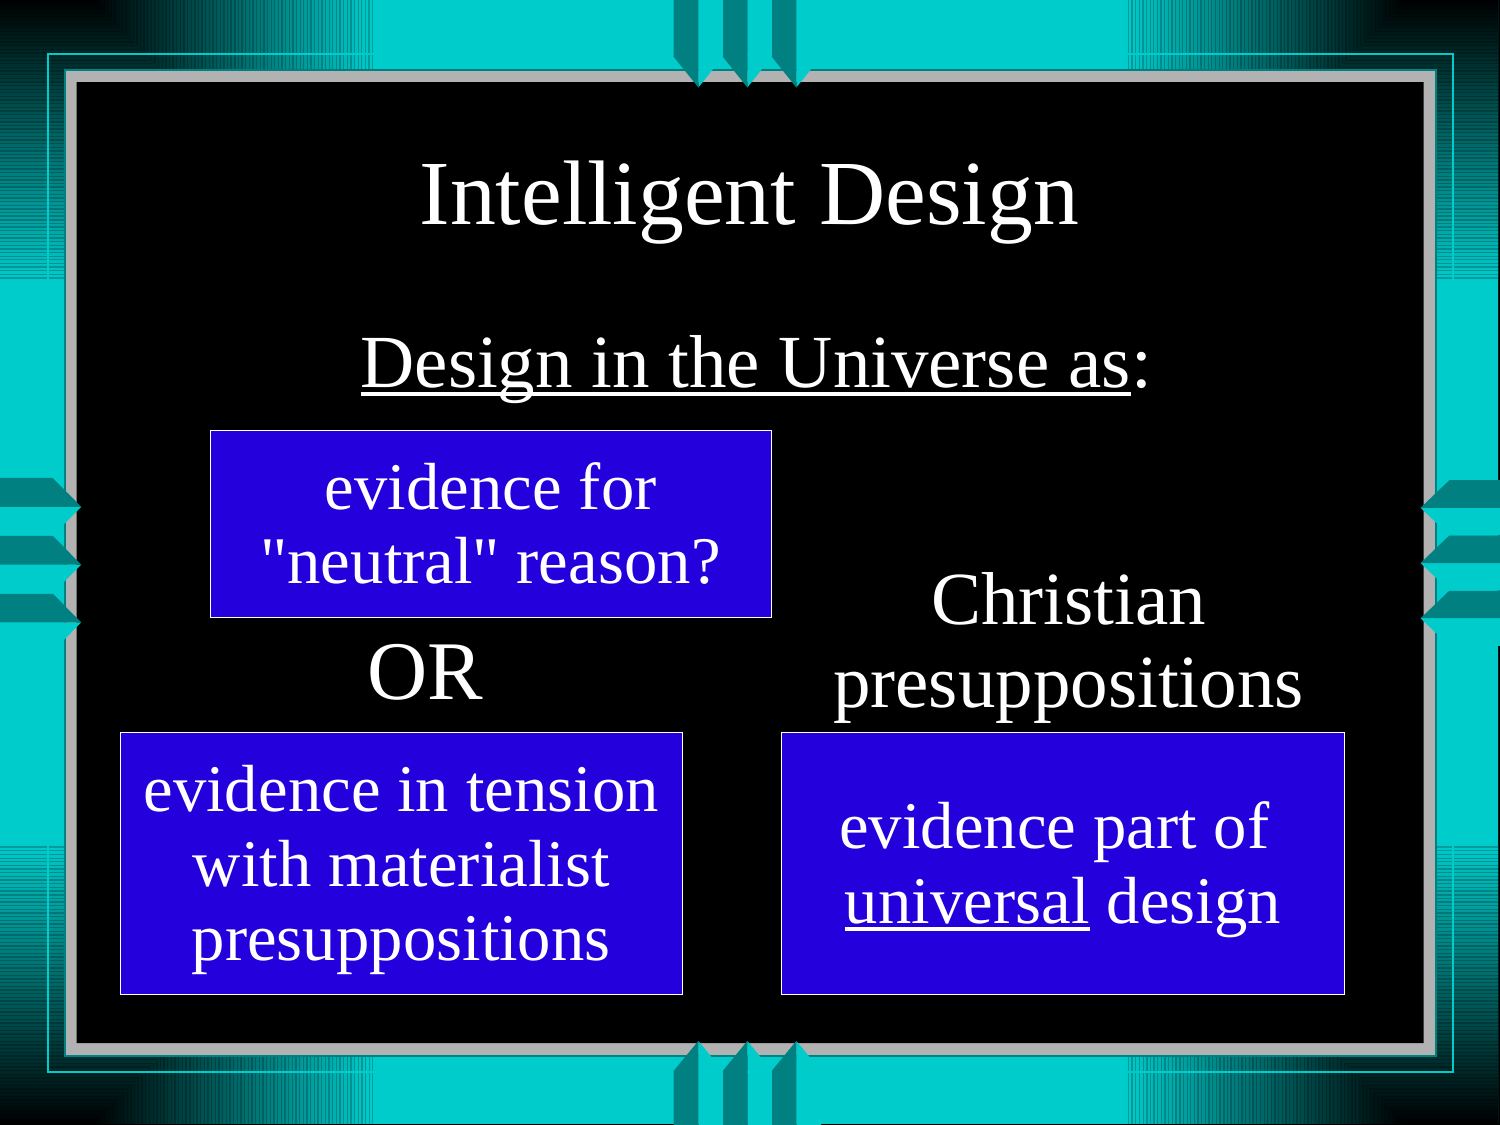

# Intelligent Design
Design in the Universe as:
evidence for
"neutral" reason?
Christian presuppositions
evidence part of
universal design
OR
evidence in tension
with materialist
presuppositions